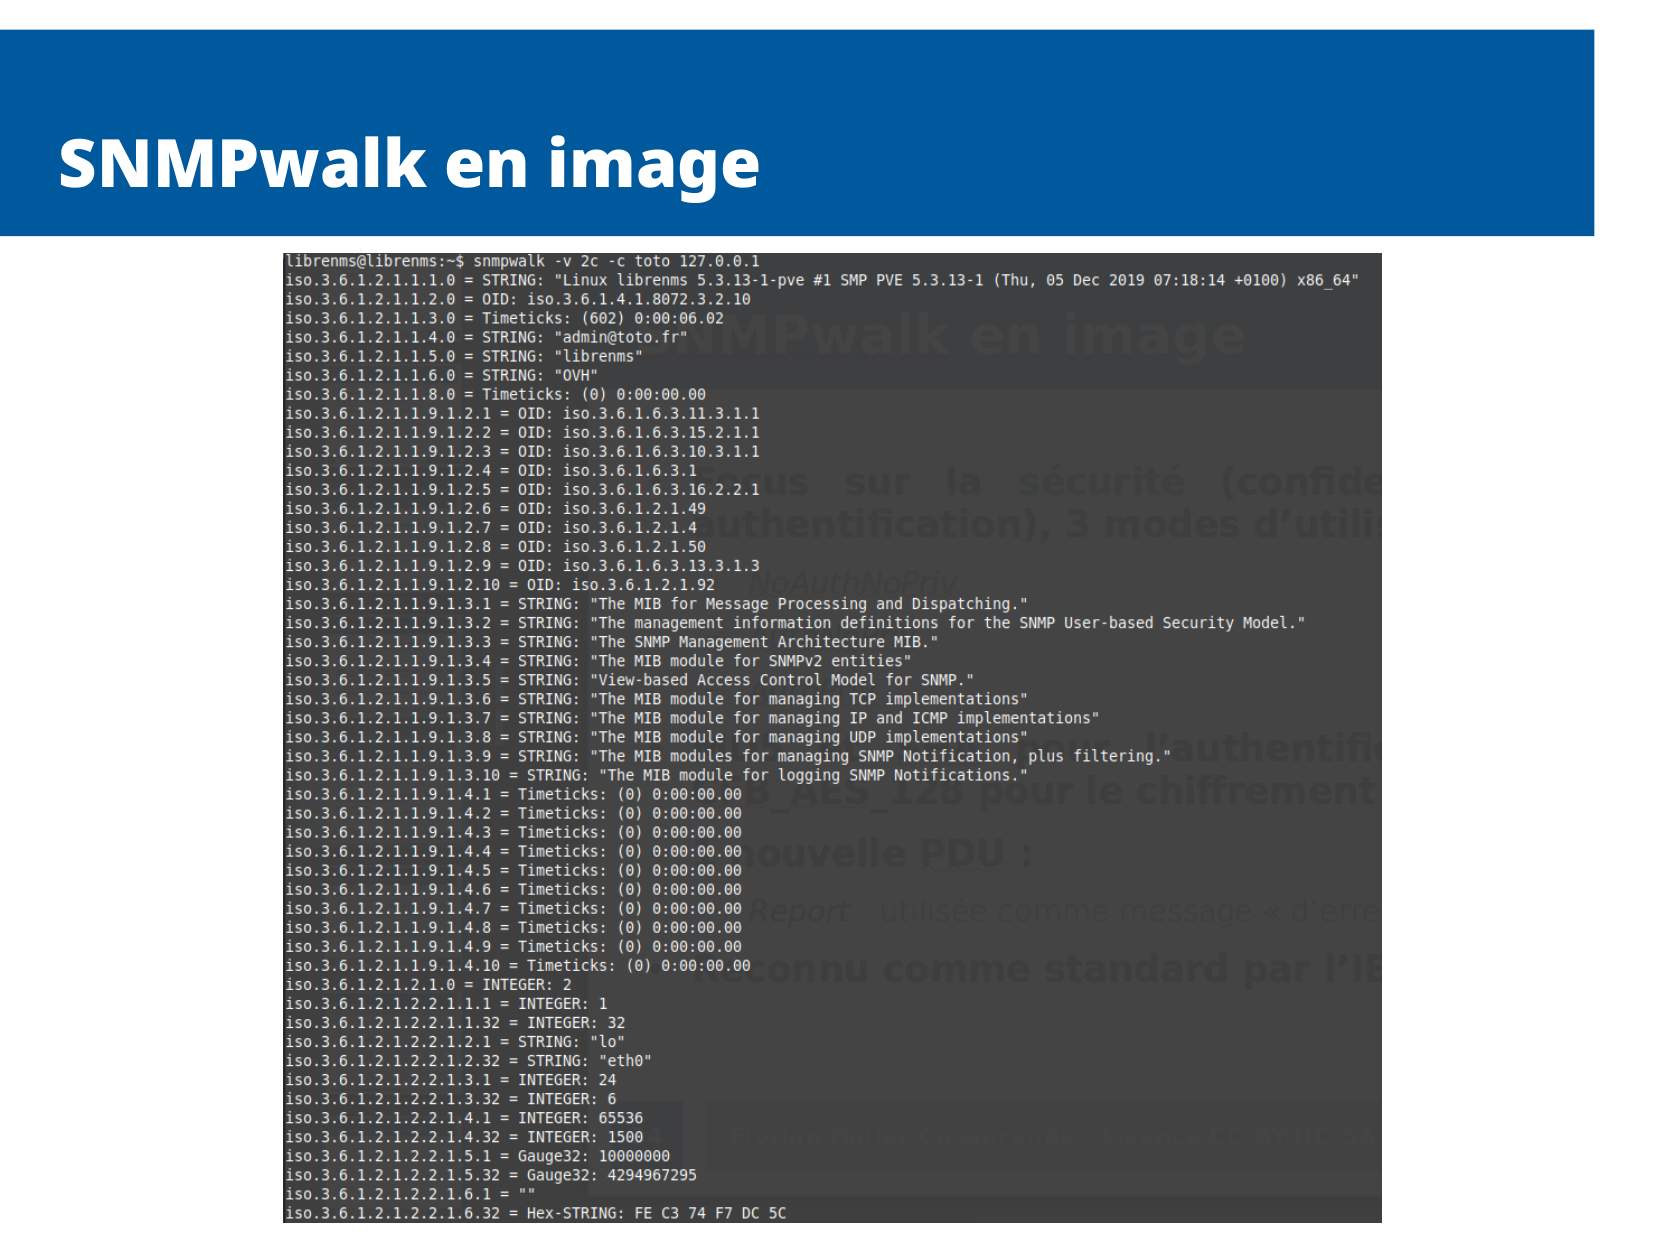

# SNMPwalk en image
40
blog.lrdf.fr - Licence CC-BY-NC-SA